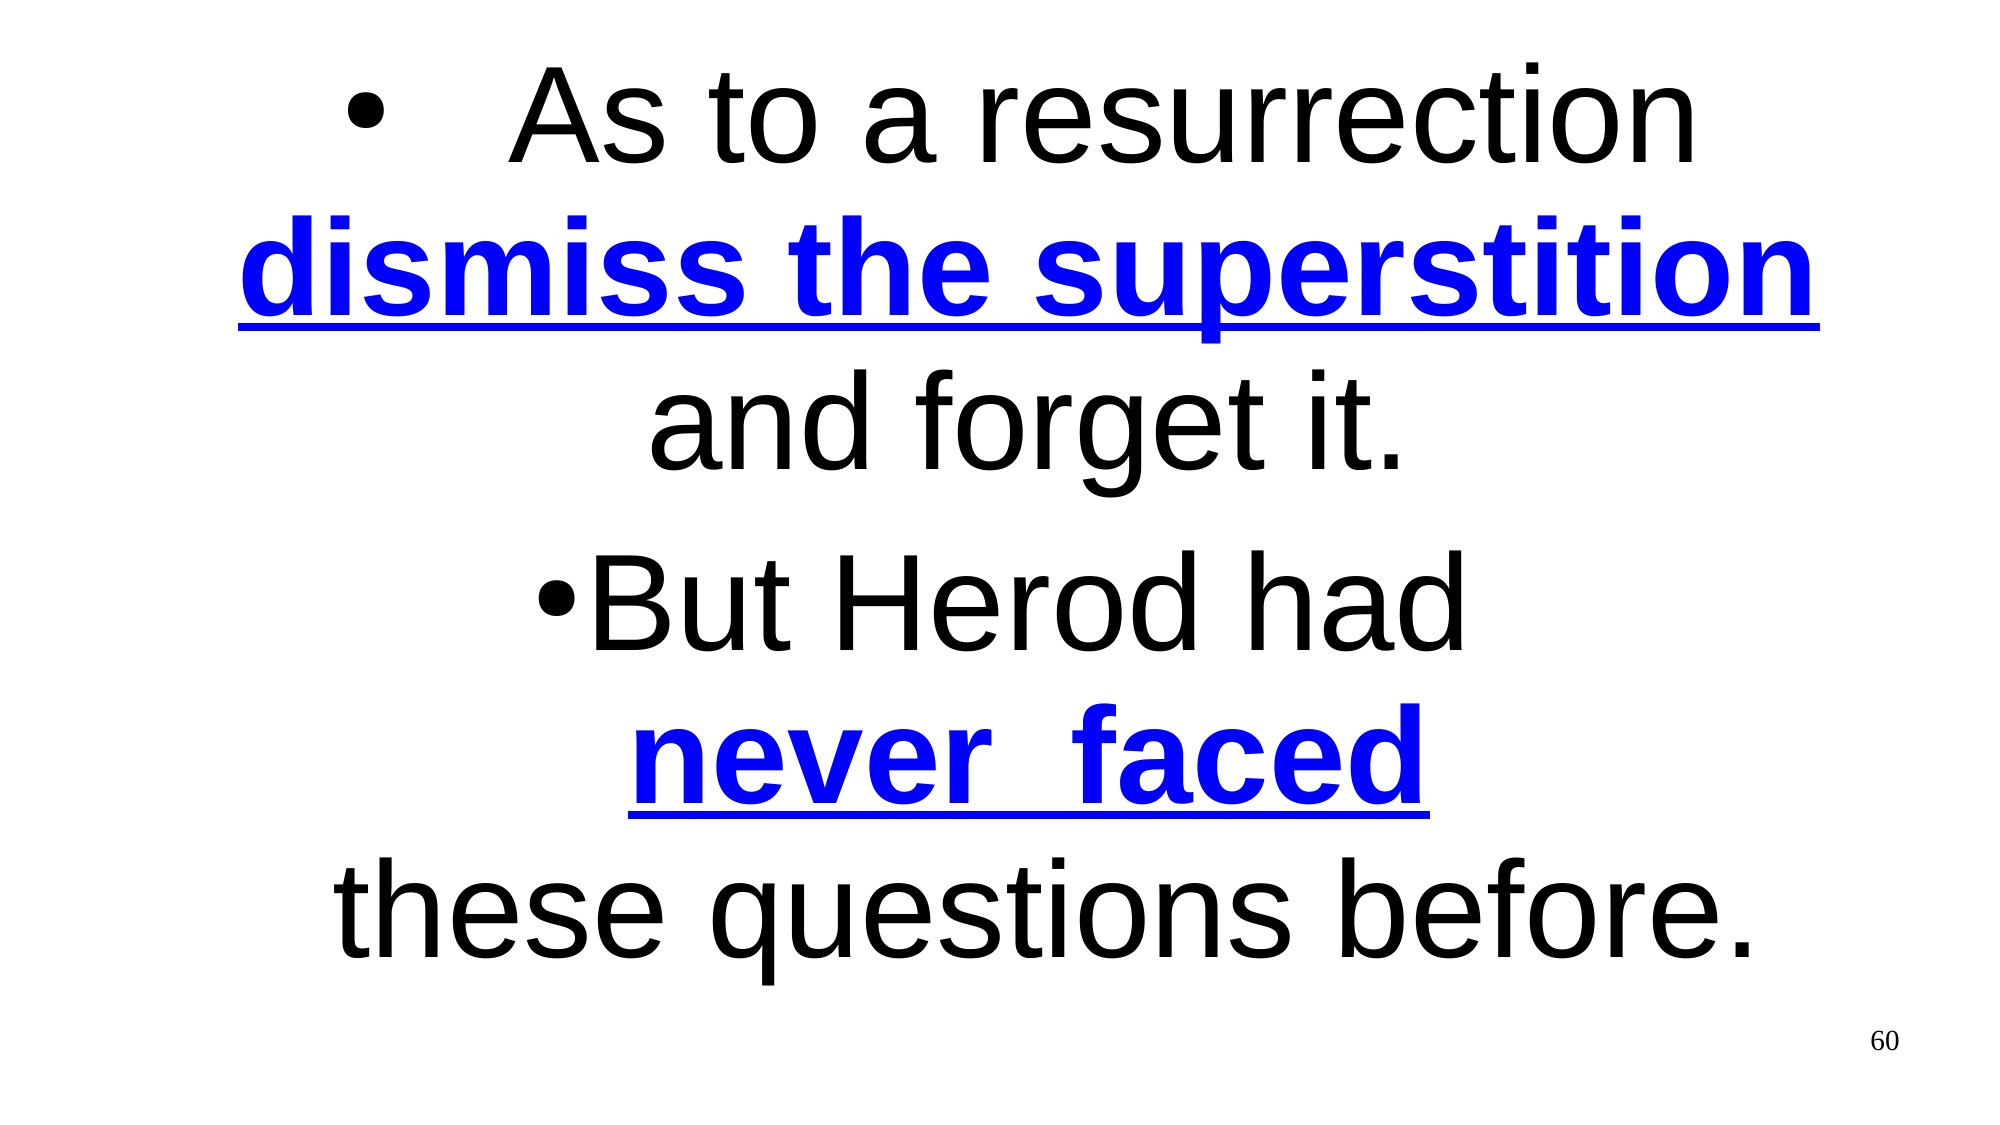

# As to a resurrection dismiss the superstition and forget it.
But Herod had
never faced
these questions before.
60